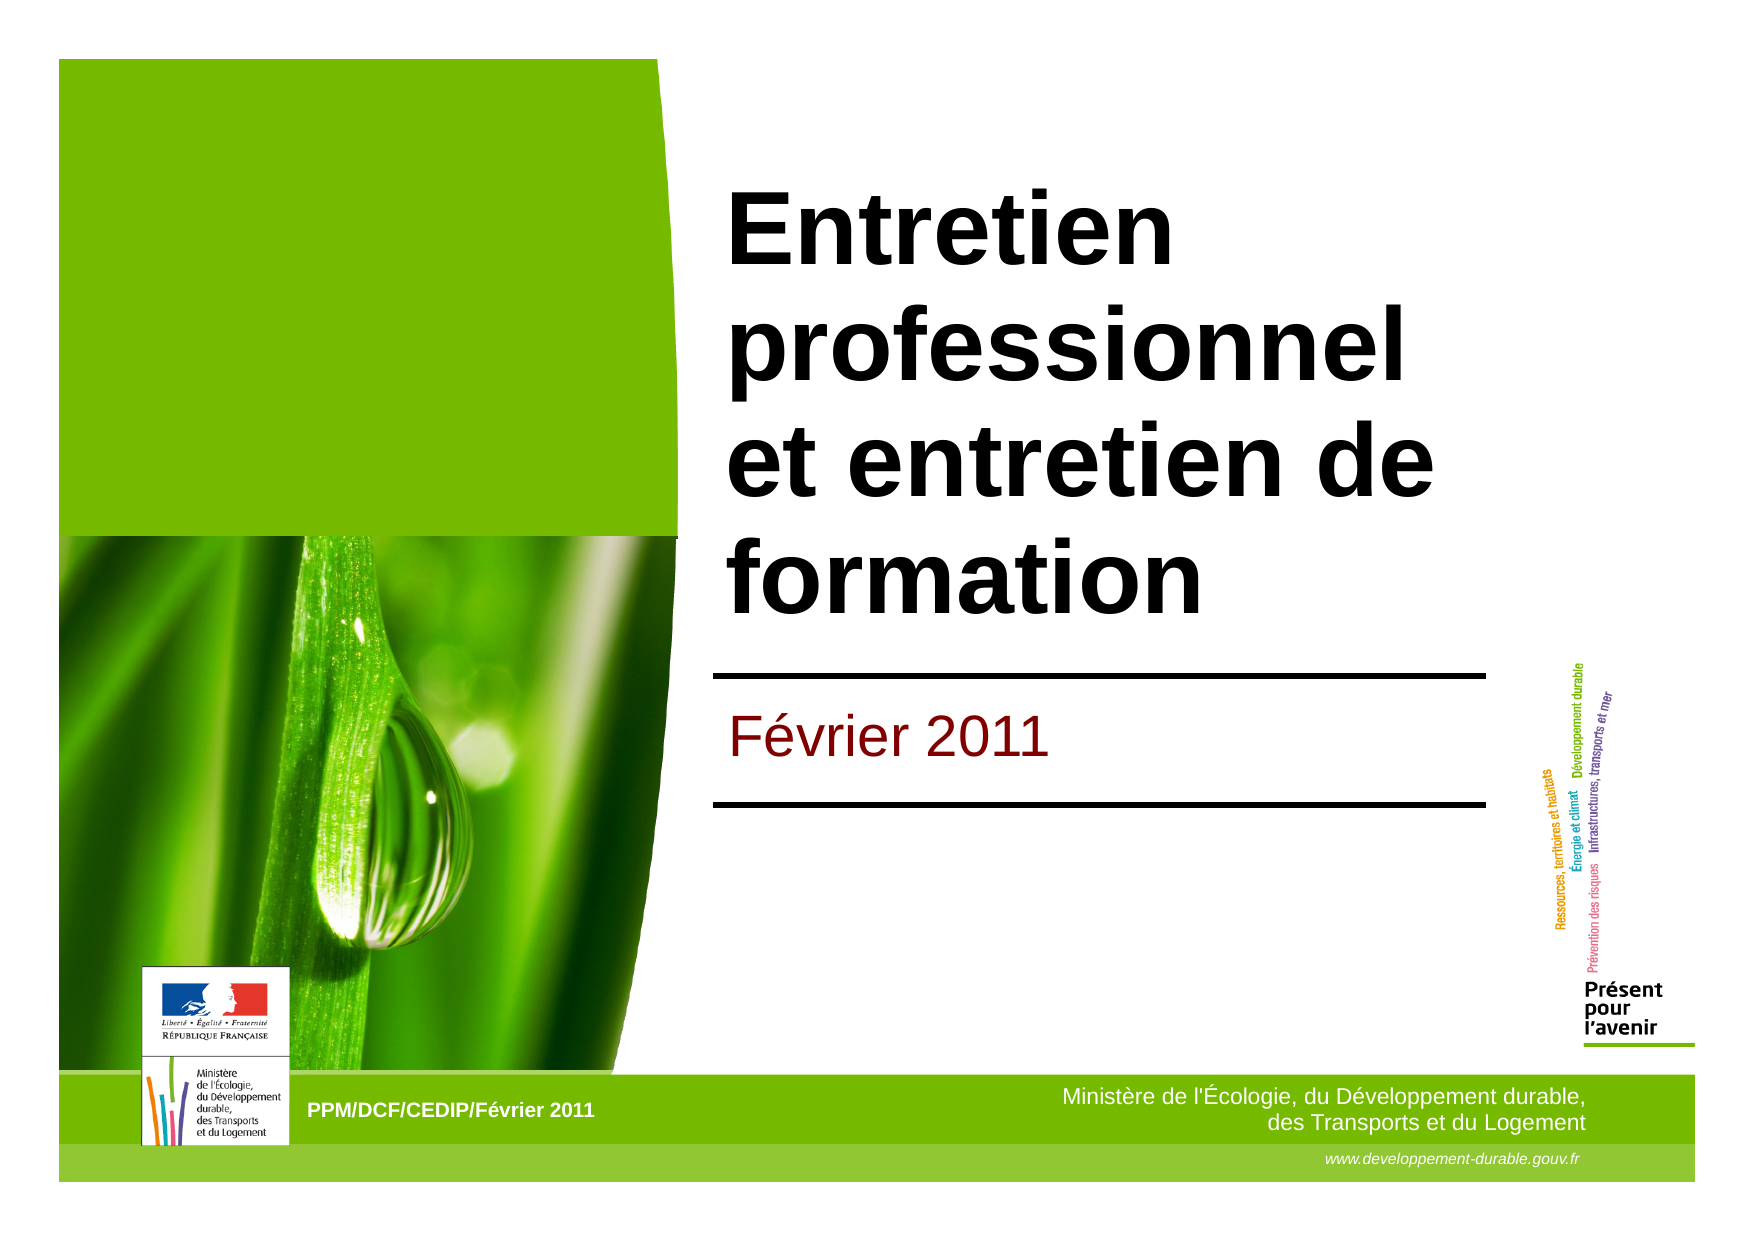

Entretien professionnel
et entretien de formation
Février 2011
Ministère de l'Écologie, du Développement durable,
des Transports et du Logement
PPM/DCF/CEDIP/Février 2011
www.developpement-durable.gouv.fr